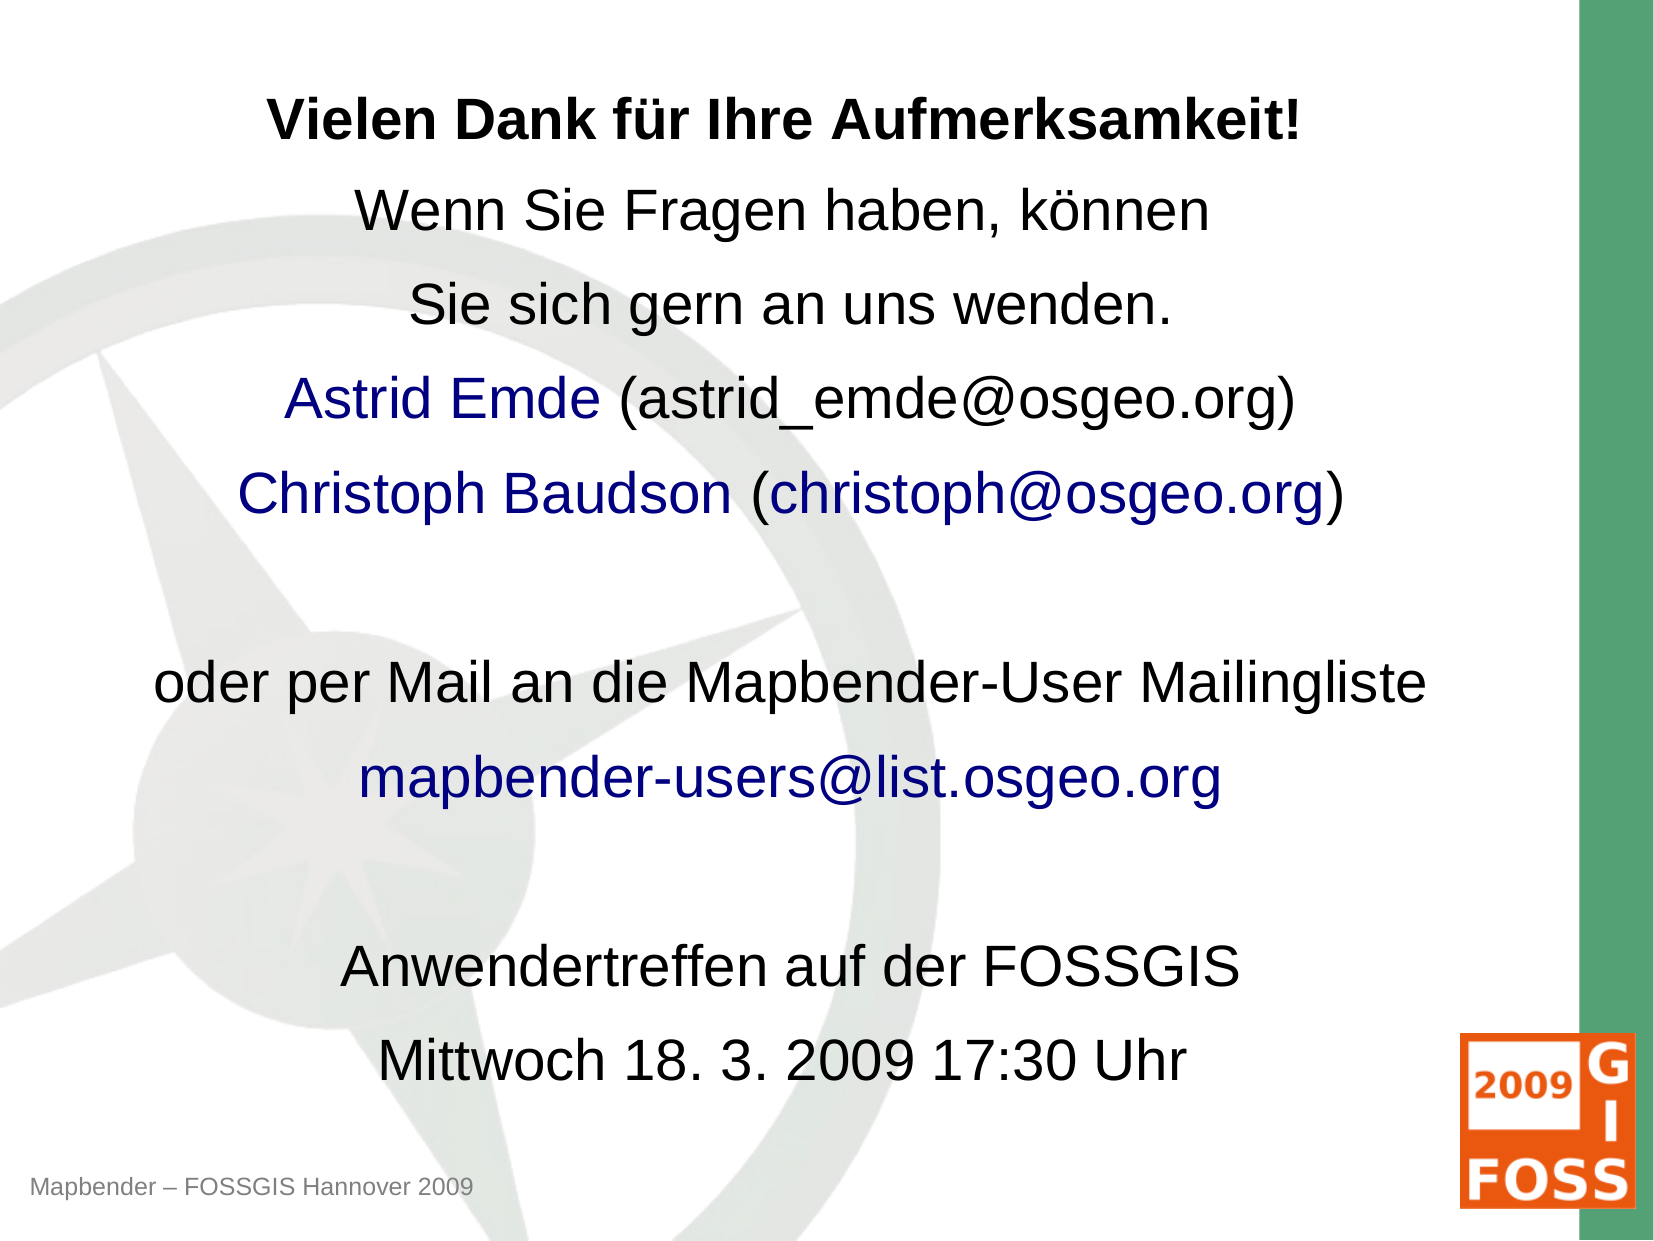

# Vielen Dank für Ihre Aufmerksamkeit!
Wenn Sie Fragen haben, können
Sie sich gern an uns wenden.
Astrid Emde (astrid_emde@osgeo.org)
Christoph Baudson (christoph@osgeo.org)
oder per Mail an die Mapbender-User Mailingliste
mapbender-users@list.osgeo.org
Anwendertreffen auf der FOSSGIS
Mittwoch 18. 3. 2009 17:30 Uhr